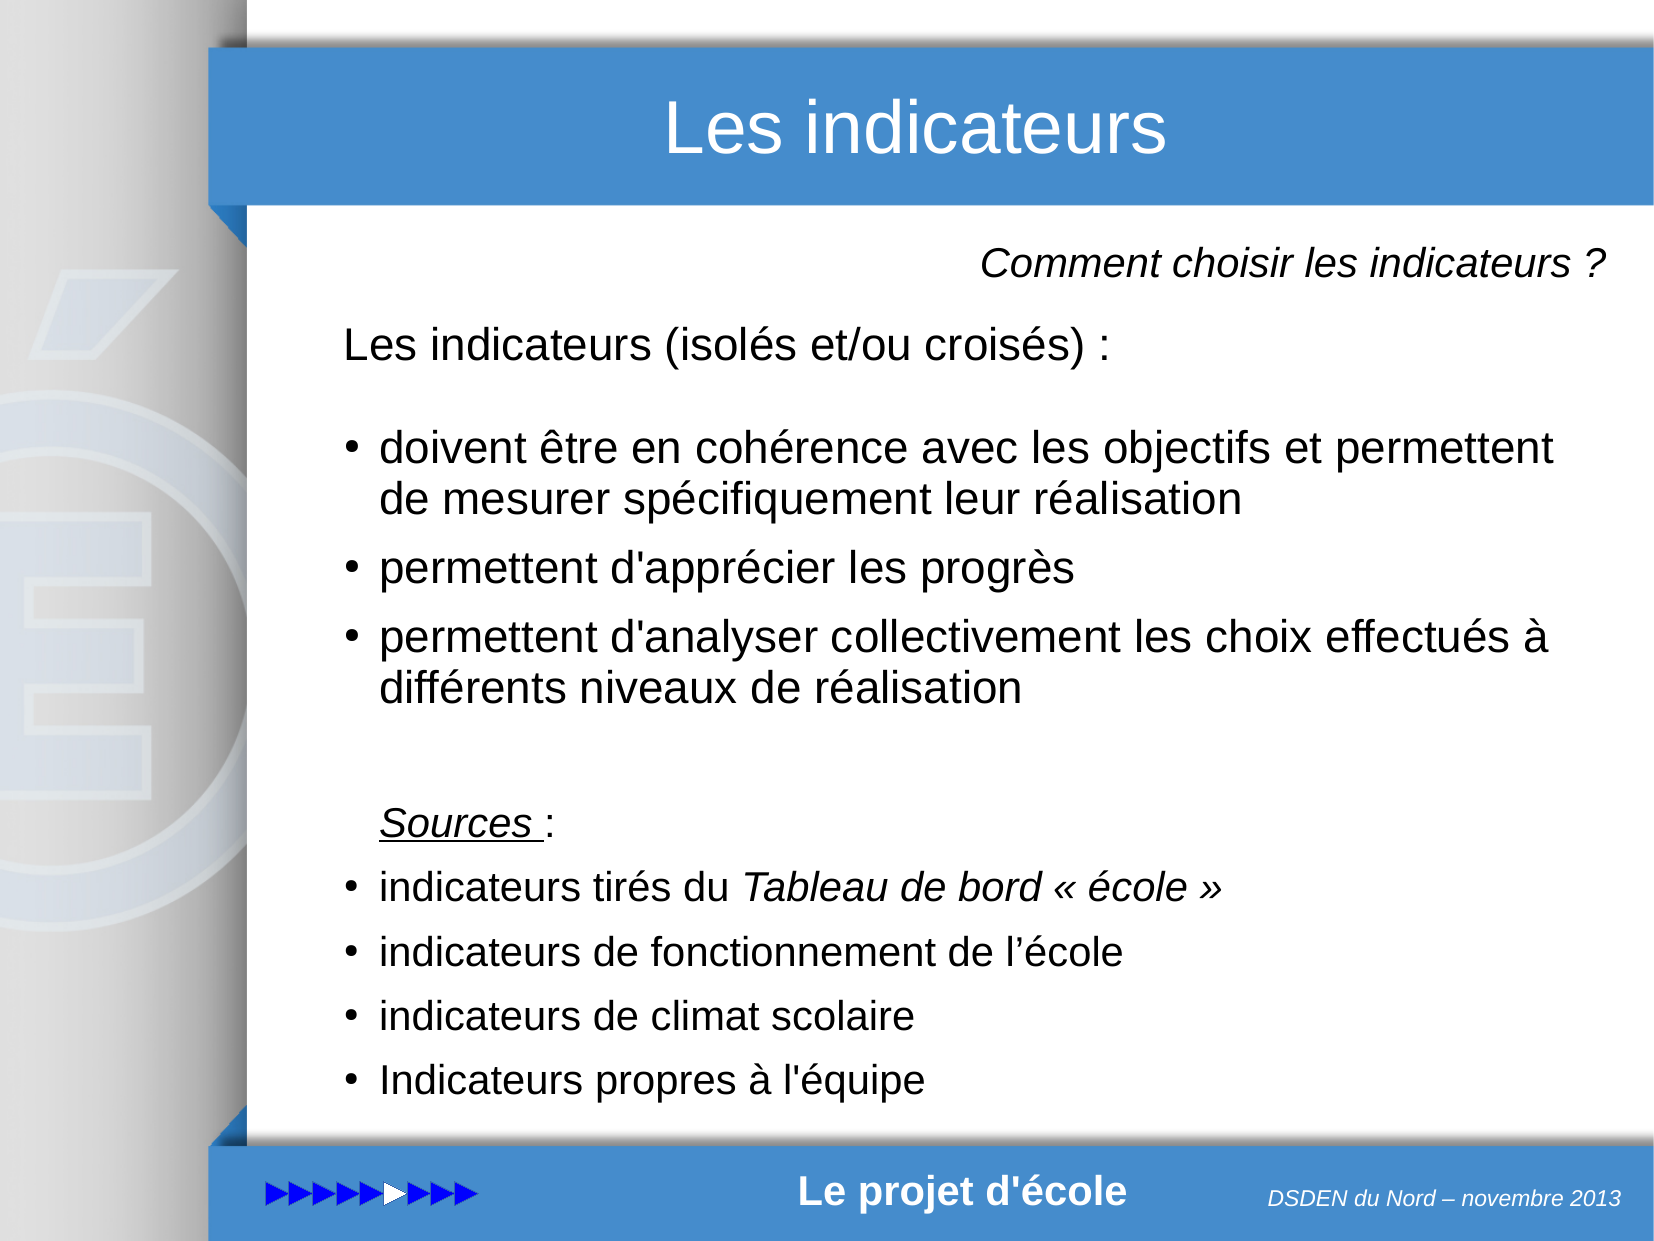

Les indicateurs
Comment choisir les indicateurs ?
Les indicateurs (isolés et/ou croisés) :
doivent être en cohérence avec les objectifs et permettent de mesurer spécifiquement leur réalisation
permettent d'apprécier les progrès
permettent d'analyser collectivement les choix effectués à différents niveaux de réalisation
Sources :
indicateurs tirés du Tableau de bord « école »
indicateurs de fonctionnement de l’école
indicateurs de climat scolaire
Indicateurs propres à l'équipe
Le projet d'école
DSDEN du Nord – novembre 2013